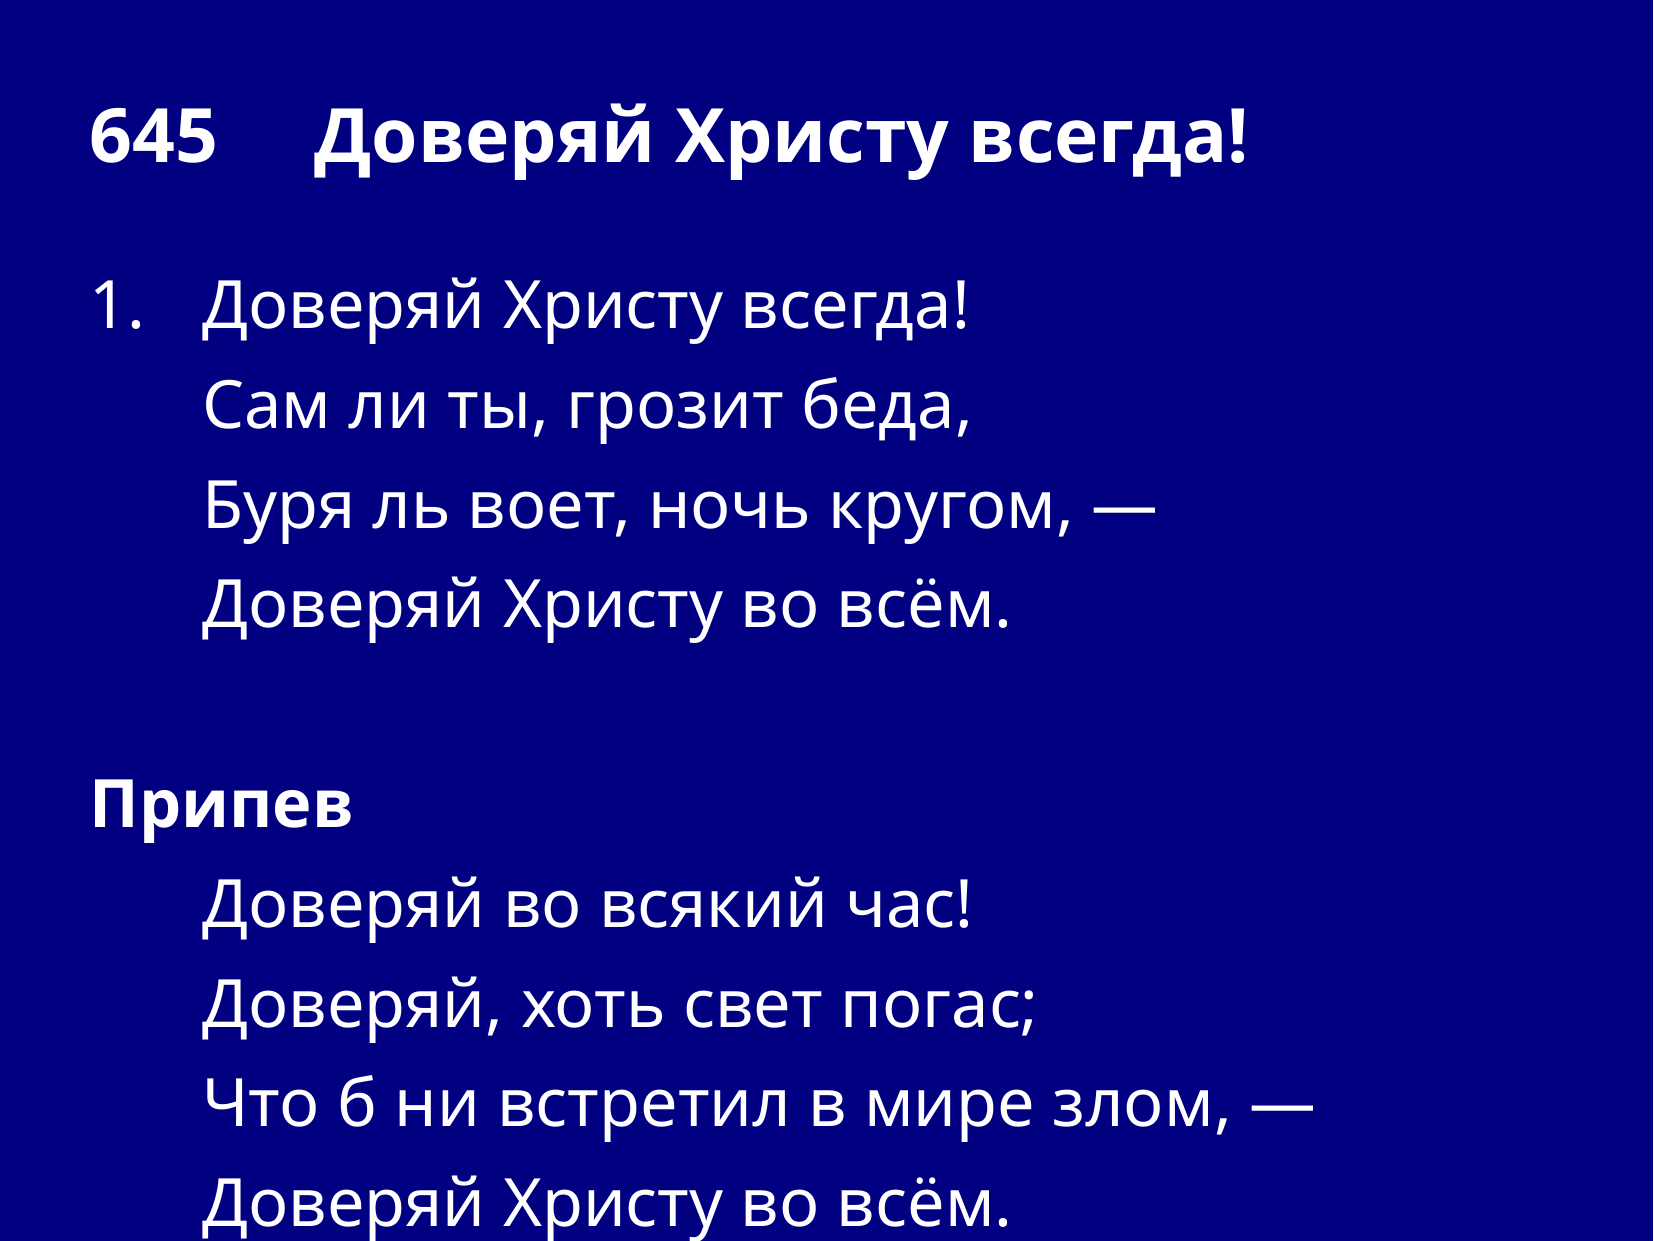

645	Доверяй Христу всегда!
1.	Доверяй Христу всегда!
	Сам ли ты, грозит беда,
	Буря ль воет, ночь кругом, —
	Доверяй Христу во всём.
Припев
	Доверяй во всякий час!
	Доверяй, хоть свет погас;
	Что б ни встретил в мире злом, —
	Доверяй Христу во всём.